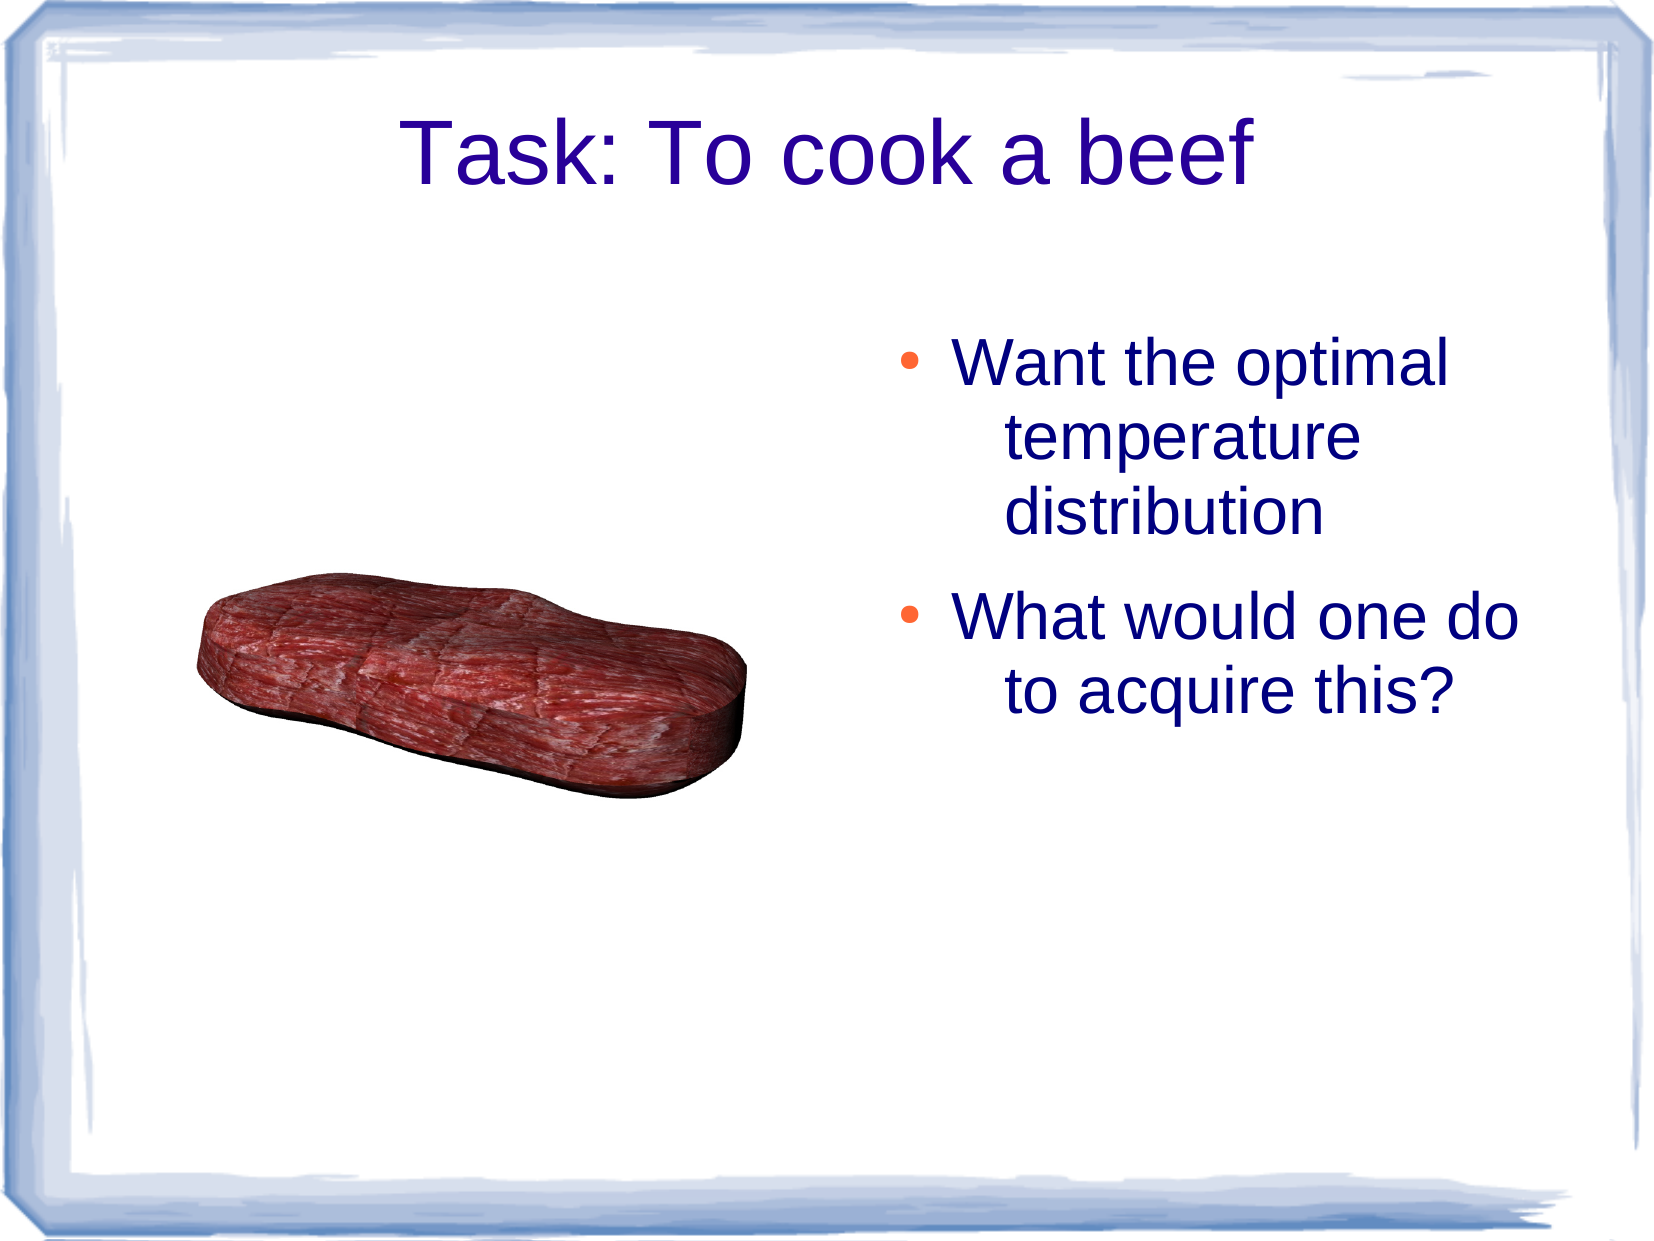

# Task: To cook a beef
Want the optimal temperature distribution
What would one do to acquire this?